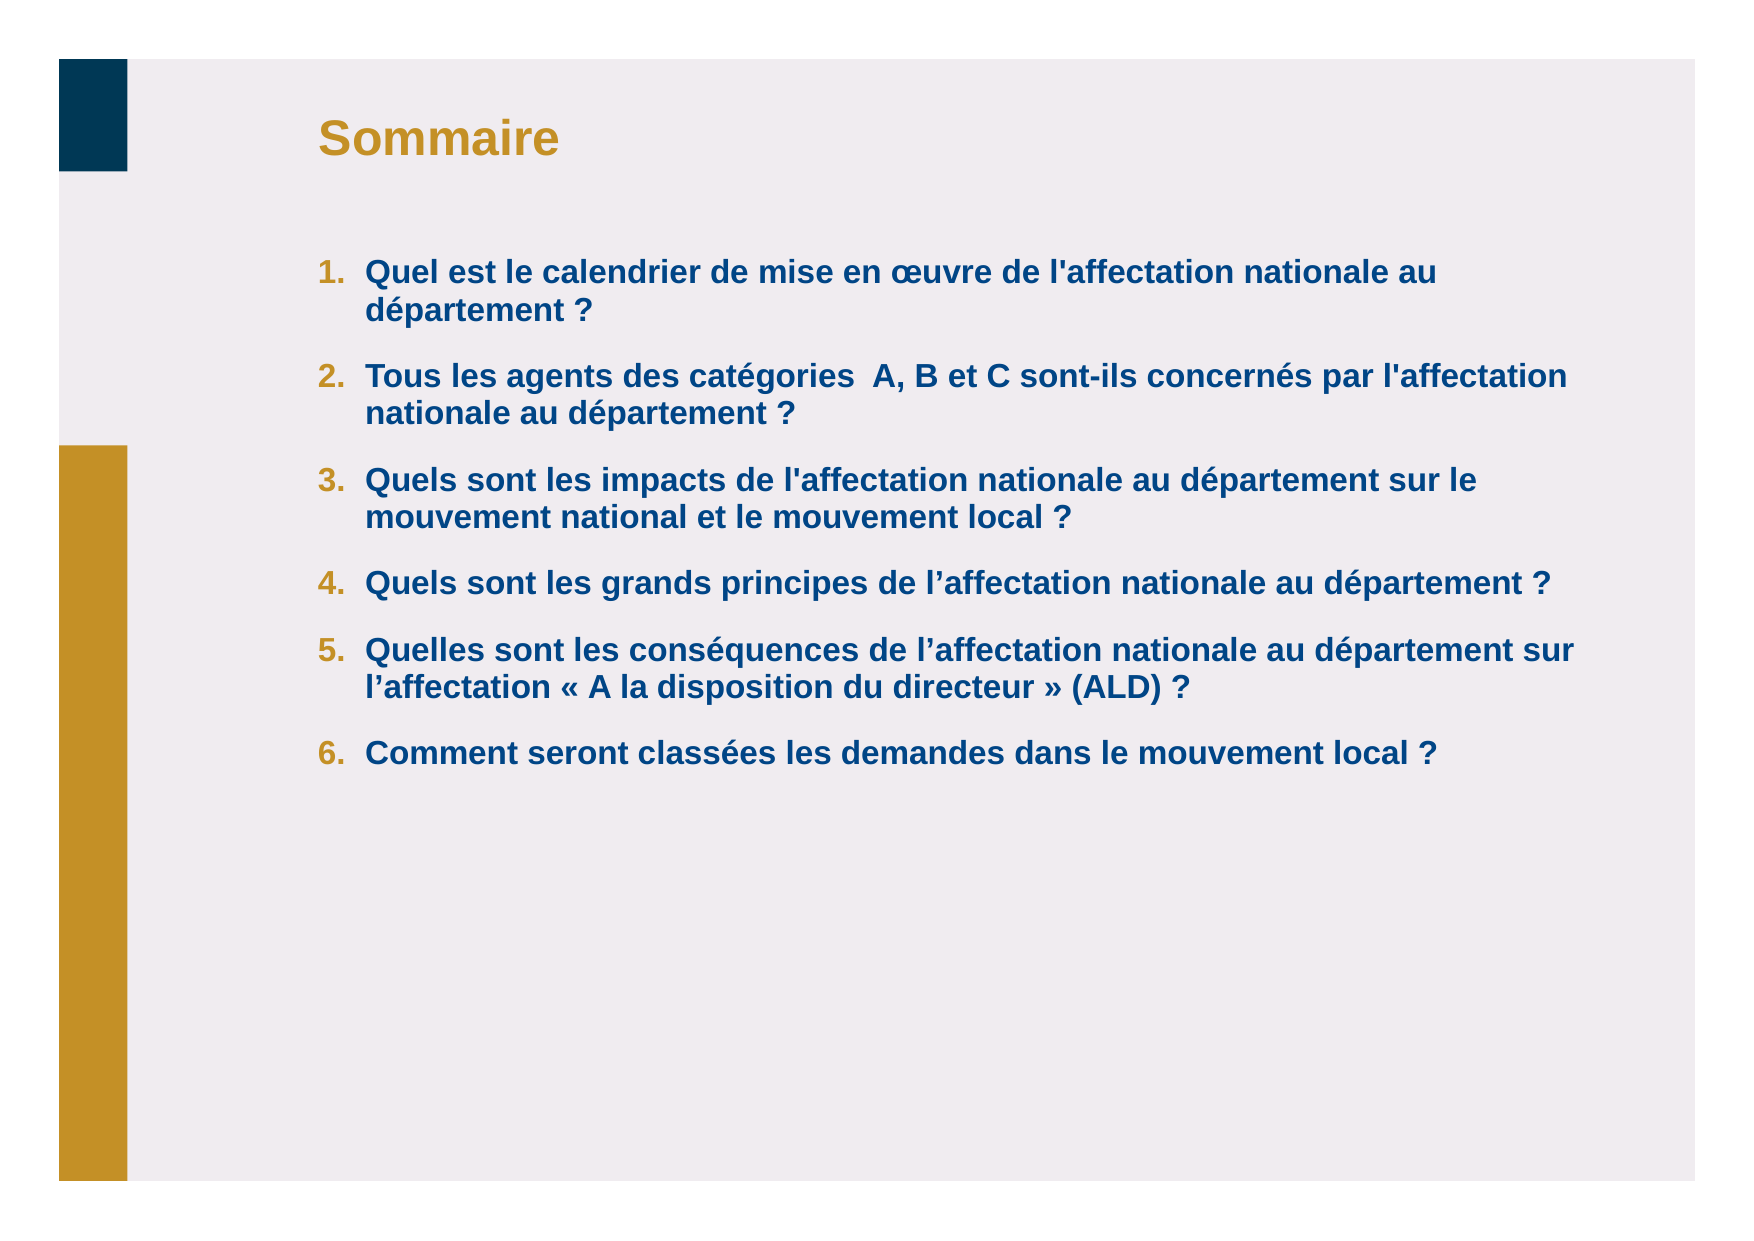

# Sommaire
Quel est le calendrier de mise en œuvre de l'affectation nationale au département ?
Tous les agents des catégories A, B et C sont-ils concernés par l'affectation nationale au département ?
Quels sont les impacts de l'affectation nationale au département sur le mouvement national et le mouvement local ?
Quels sont les grands principes de l’affectation nationale au département ?
Quelles sont les conséquences de l’affectation nationale au département sur l’affectation « A la disposition du directeur » (ALD) ?
Comment seront classées les demandes dans le mouvement local ?